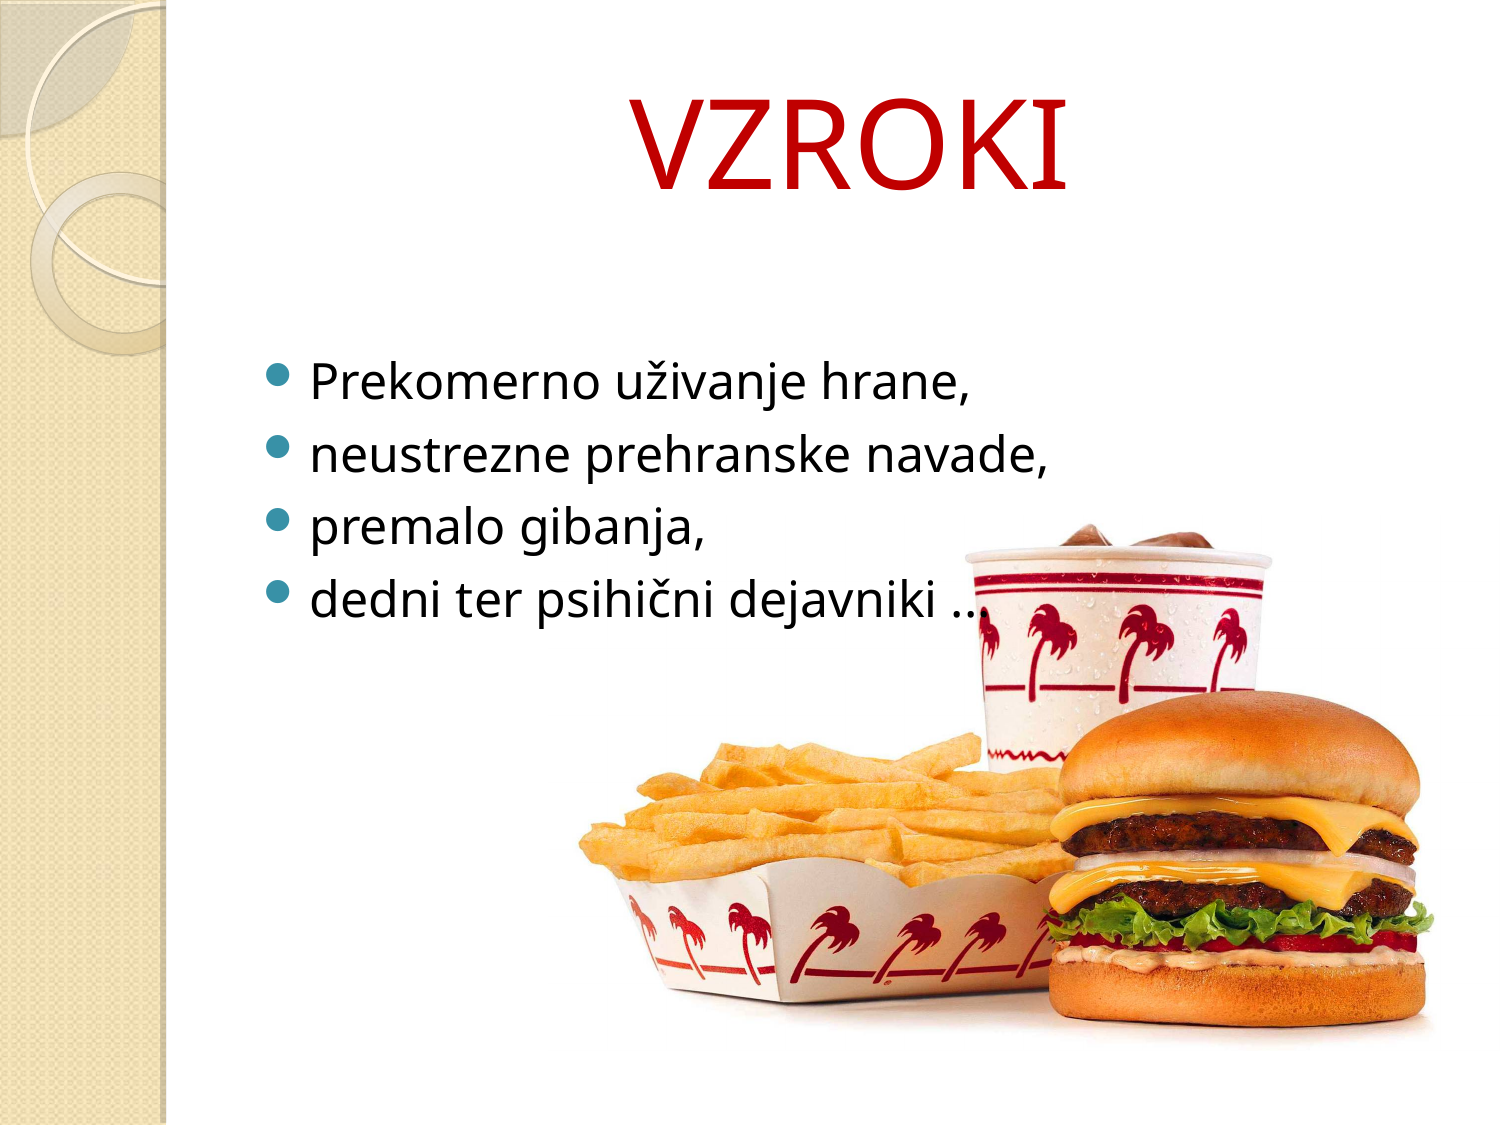

# VZROKI
Prekomerno uživanje hrane,
neustrezne prehranske navade,
premalo gibanja,
dedni ter psihični dejavniki ...